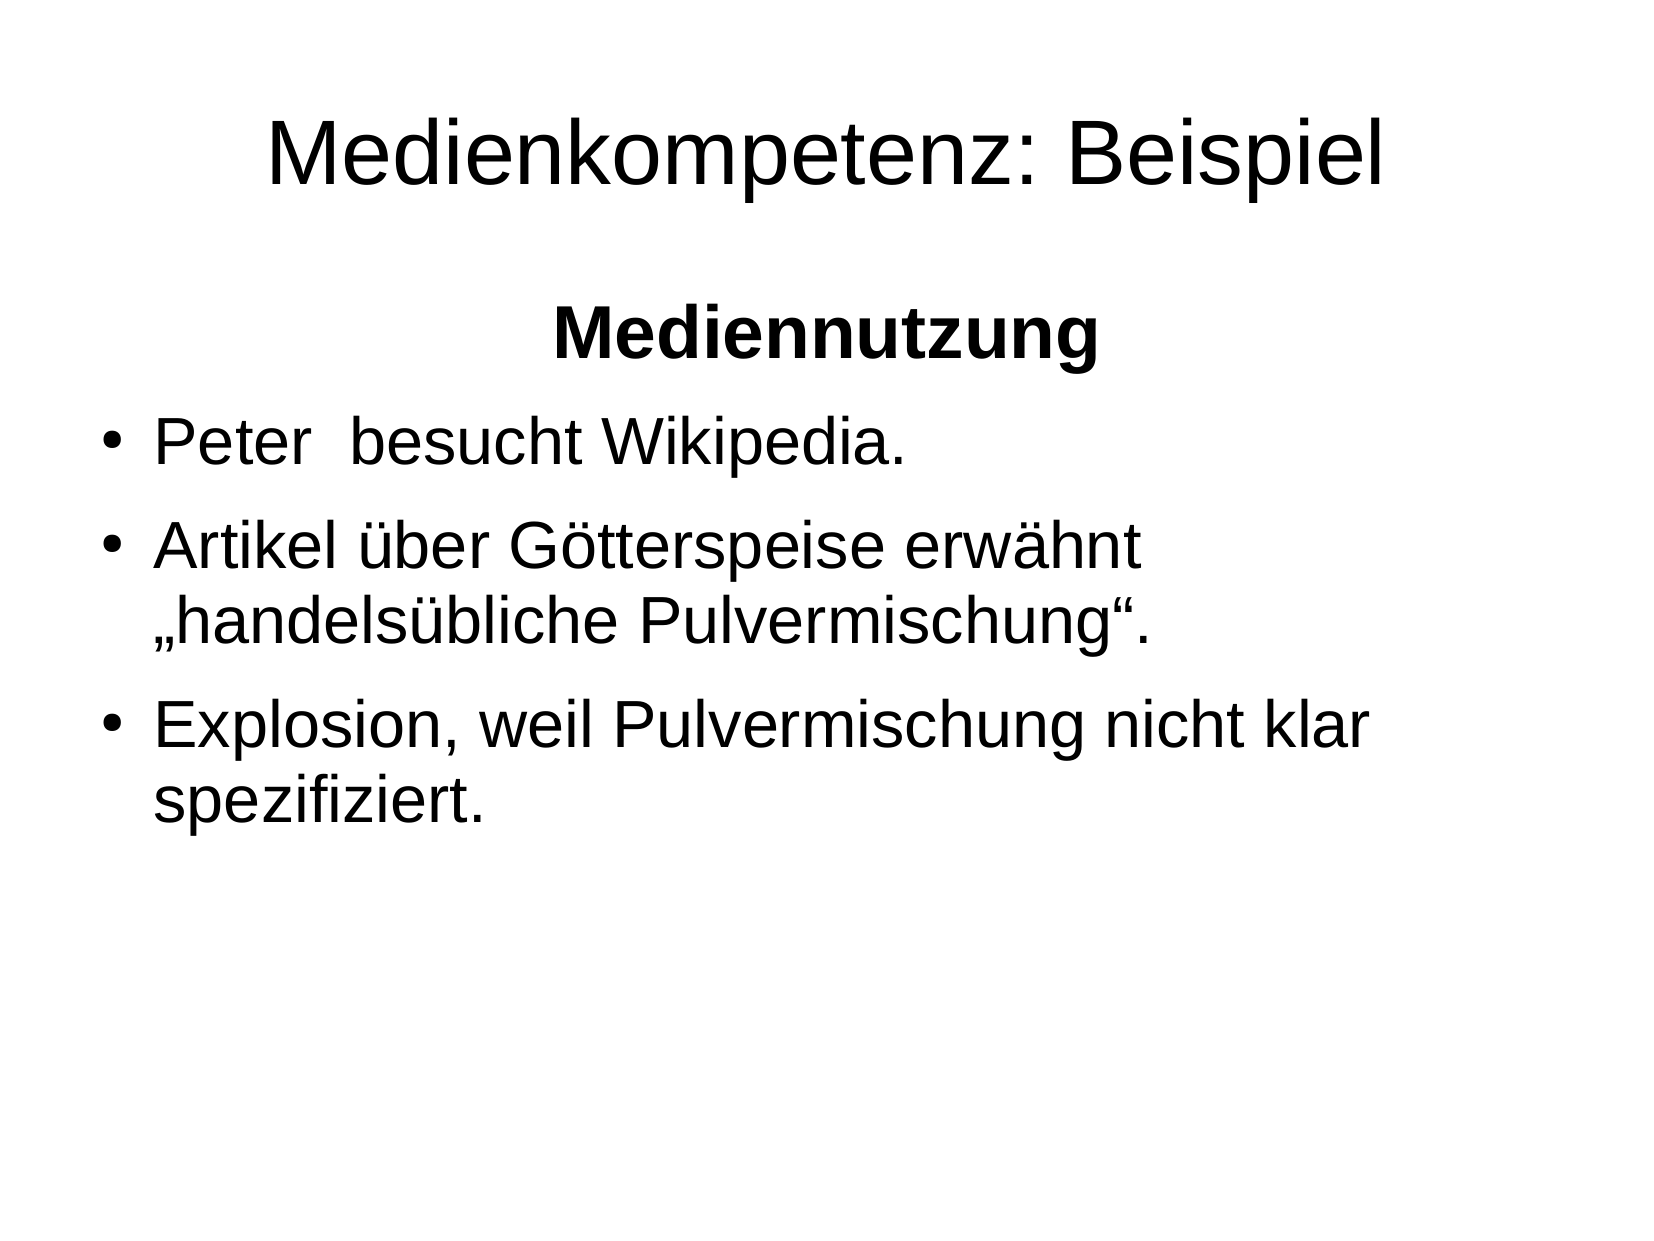

# Medienkompetenz: Beispiel
Mediennutzung
Peter besucht Wikipedia.
Artikel über Götterspeise erwähnt „handelsübliche Pulvermischung“.
Explosion, weil Pulvermischung nicht klar spezifiziert.